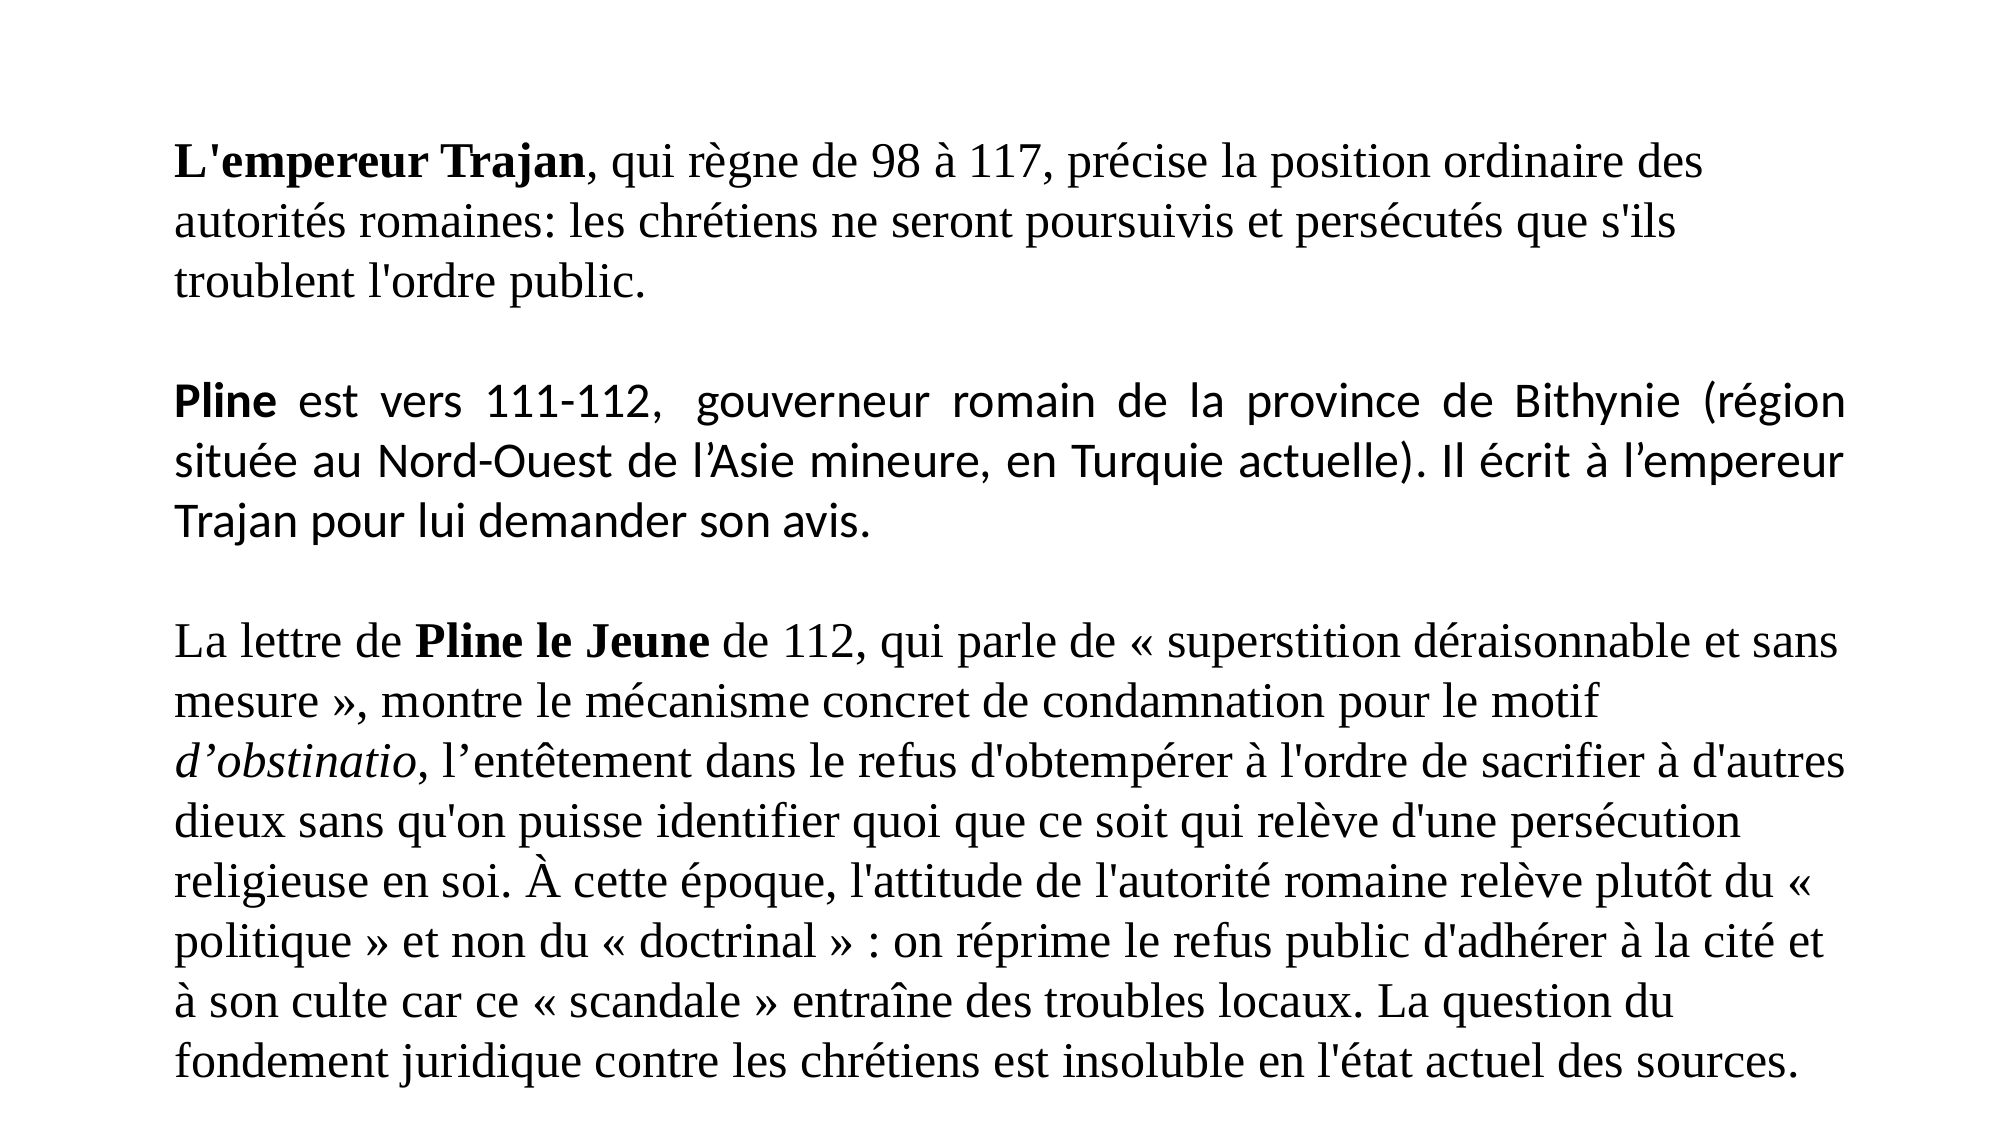

L'empereur Trajan, qui règne de 98 à 117, précise la position ordinaire des autorités romaines: les chrétiens ne seront poursuivis et persécutés que s'ils troublent l'ordre public.
Pline est vers 111-112,  gouverneur romain de la province de Bithynie (région située au Nord-Ouest de l’Asie mineure, en Turquie actuelle). Il écrit à l’empereur Trajan pour lui demander son avis.
La lettre de Pline le Jeune de 112, qui parle de « superstition déraisonnable et sans mesure », montre le mécanisme concret de condamnation pour le motif d’obstinatio, l’entêtement dans le refus d'obtempérer à l'ordre de sacrifier à d'autres dieux sans qu'on puisse identifier quoi que ce soit qui relève d'une persécution religieuse en soi. À cette époque, l'attitude de l'autorité romaine relève plutôt du « politique » et non du « doctrinal » : on réprime le refus public d'adhérer à la cité et à son culte car ce « scandale » entraîne des troubles locaux. La question du fondement juridique contre les chrétiens est insoluble en l'état actuel des sources.